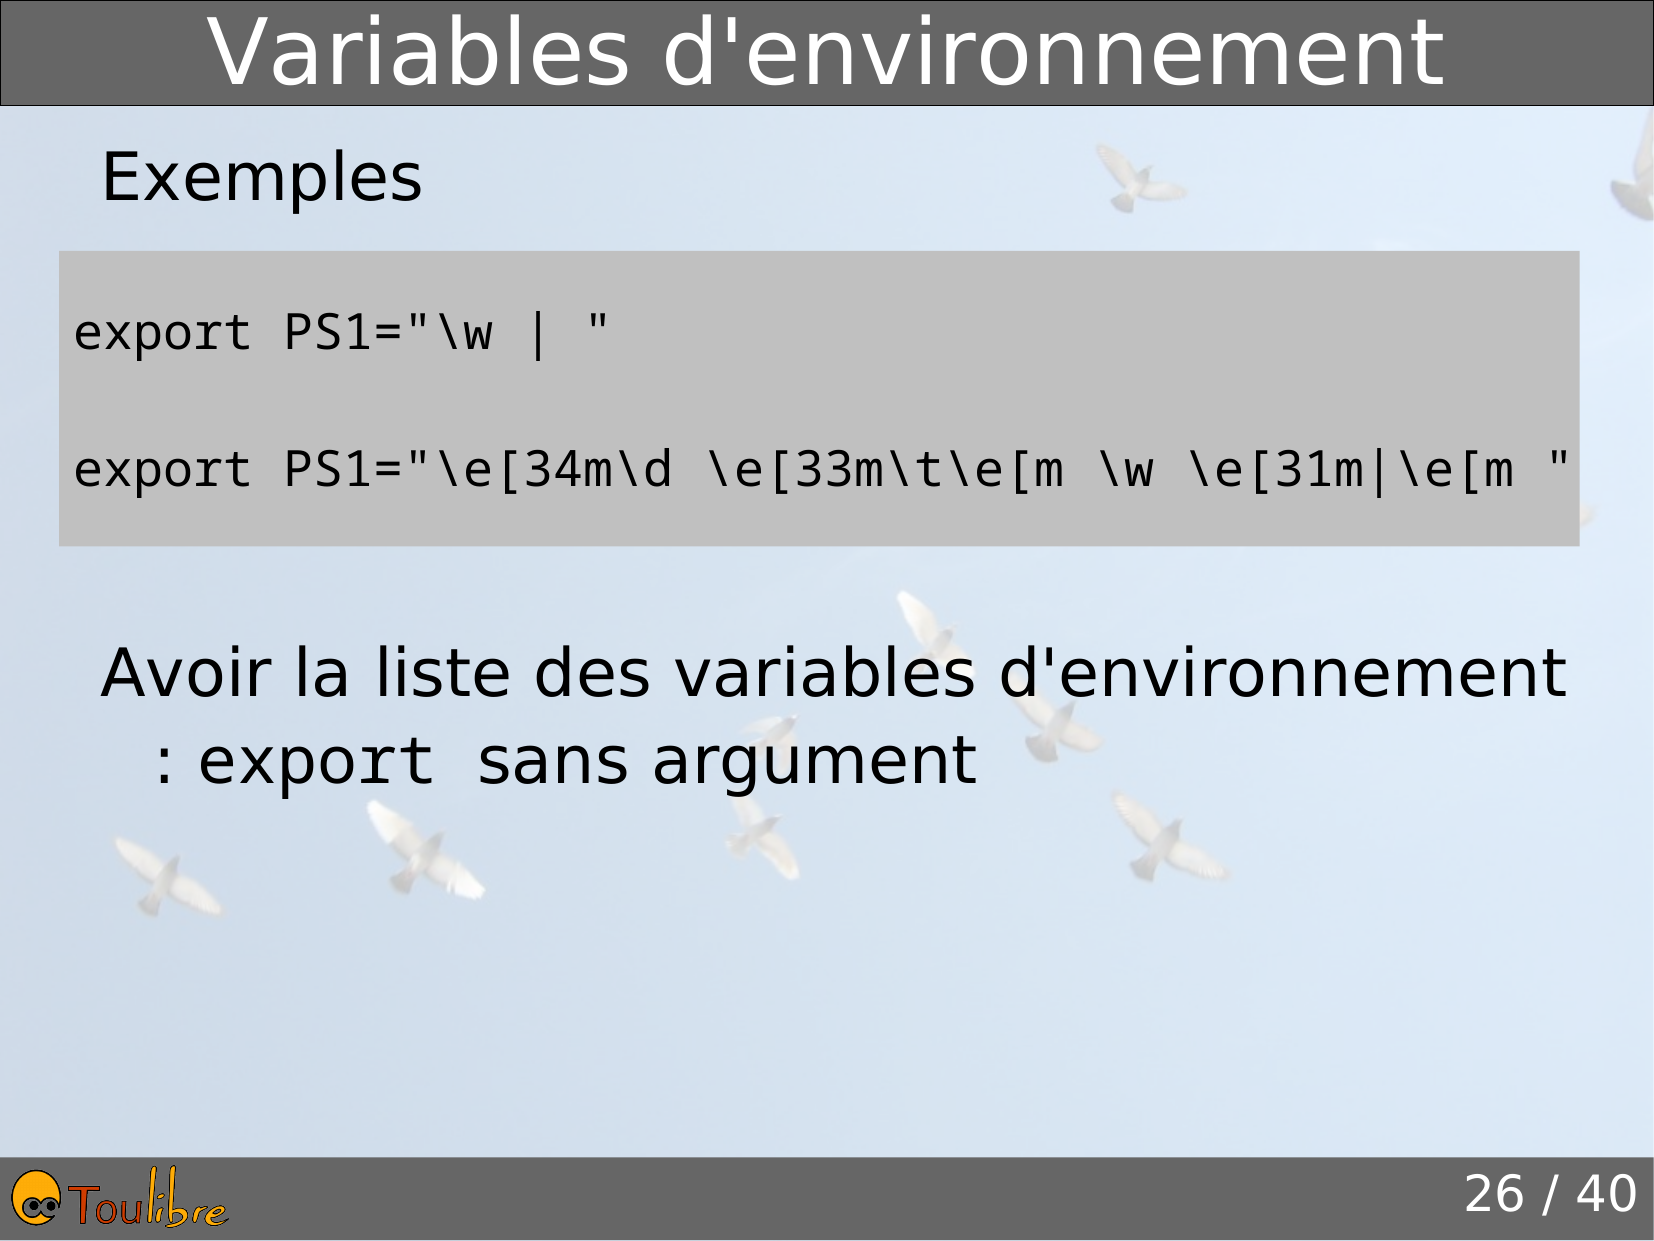

# Variables d'environnement
Exemples
Avoir la liste des variables d'environnement : export sans argument
export PS1="\w | "
export PS1="\e[34m\d \e[33m\t\e[m \w \e[31m|\e[m "